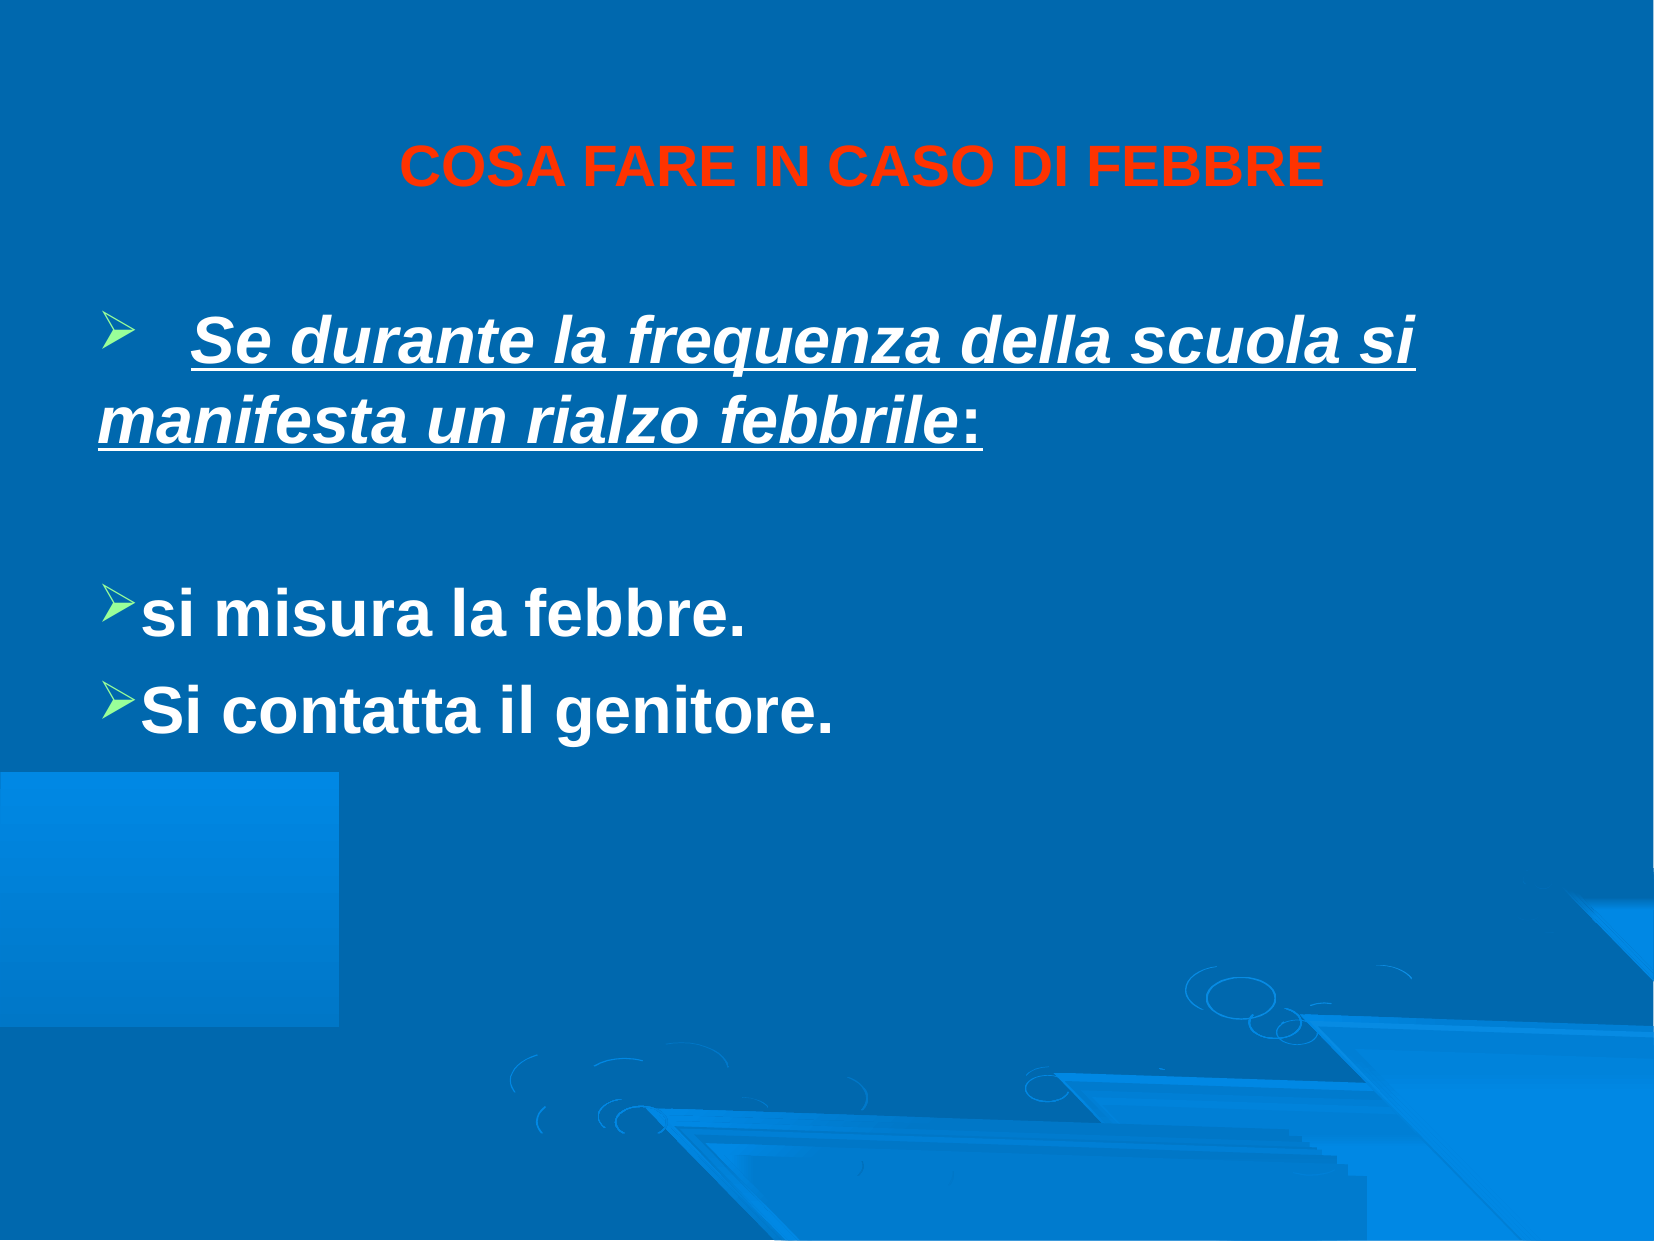

# COSA FARE IN CASO DI FEBBRE
	Se durante la frequenza della scuola si manifesta un rialzo febbrile:
si misura la febbre.
Si contatta il genitore.